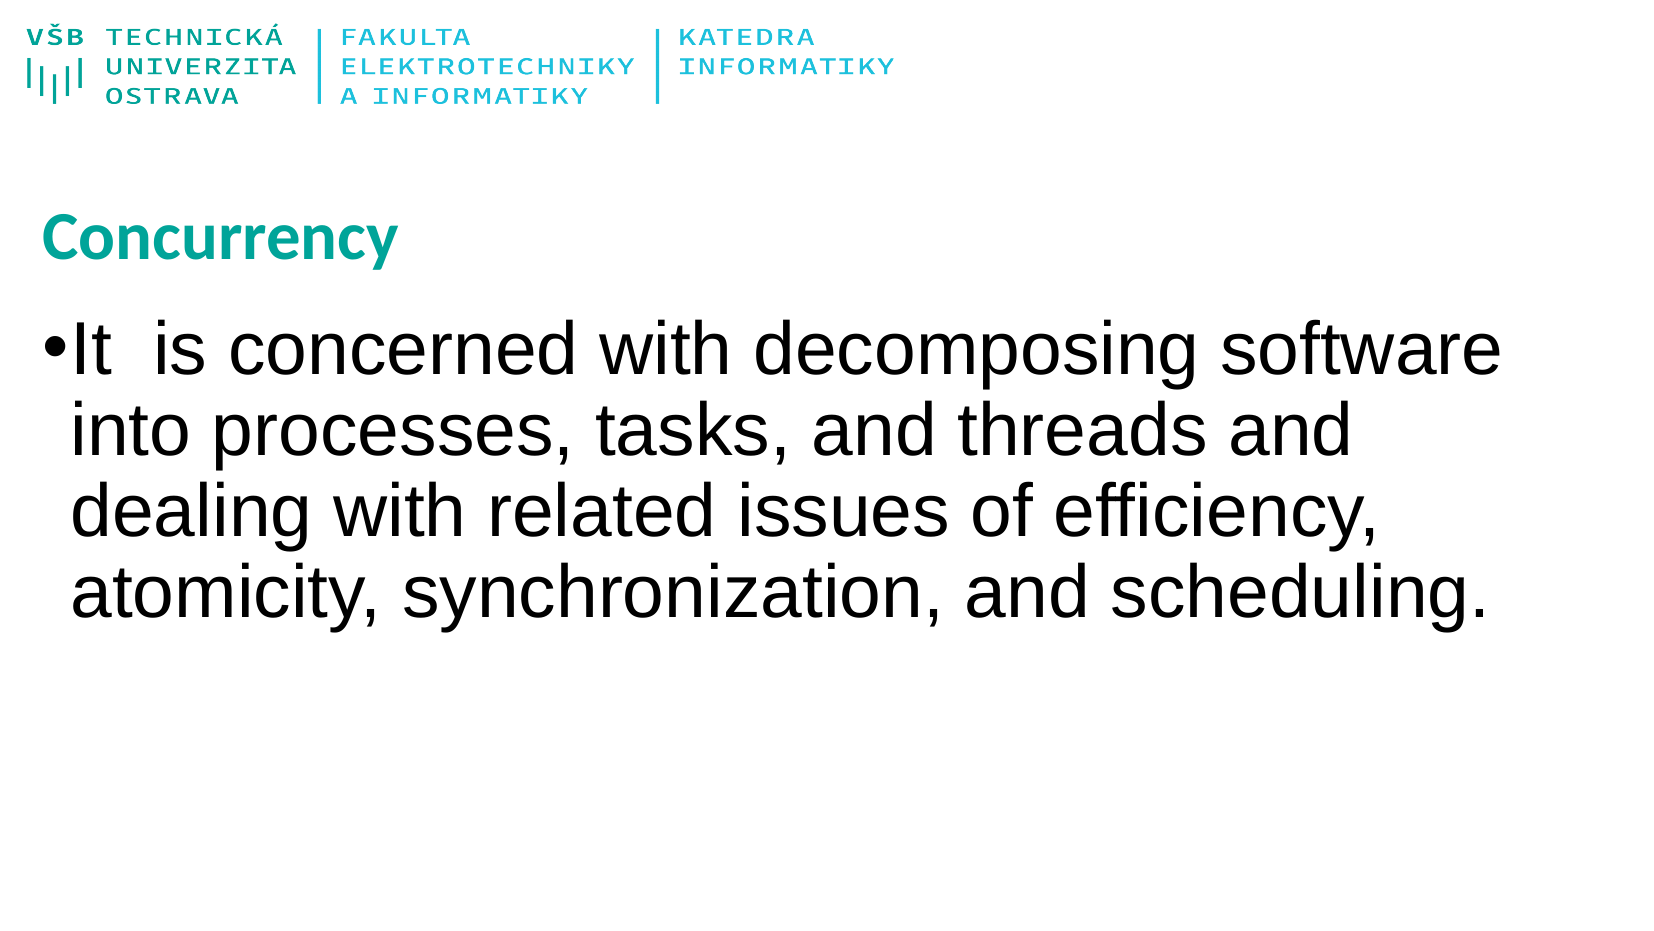

# Concurrency
It is concerned with decomposing software into processes, tasks, and threads and dealing with related issues of efficiency, atomicity, synchronization, and scheduling.